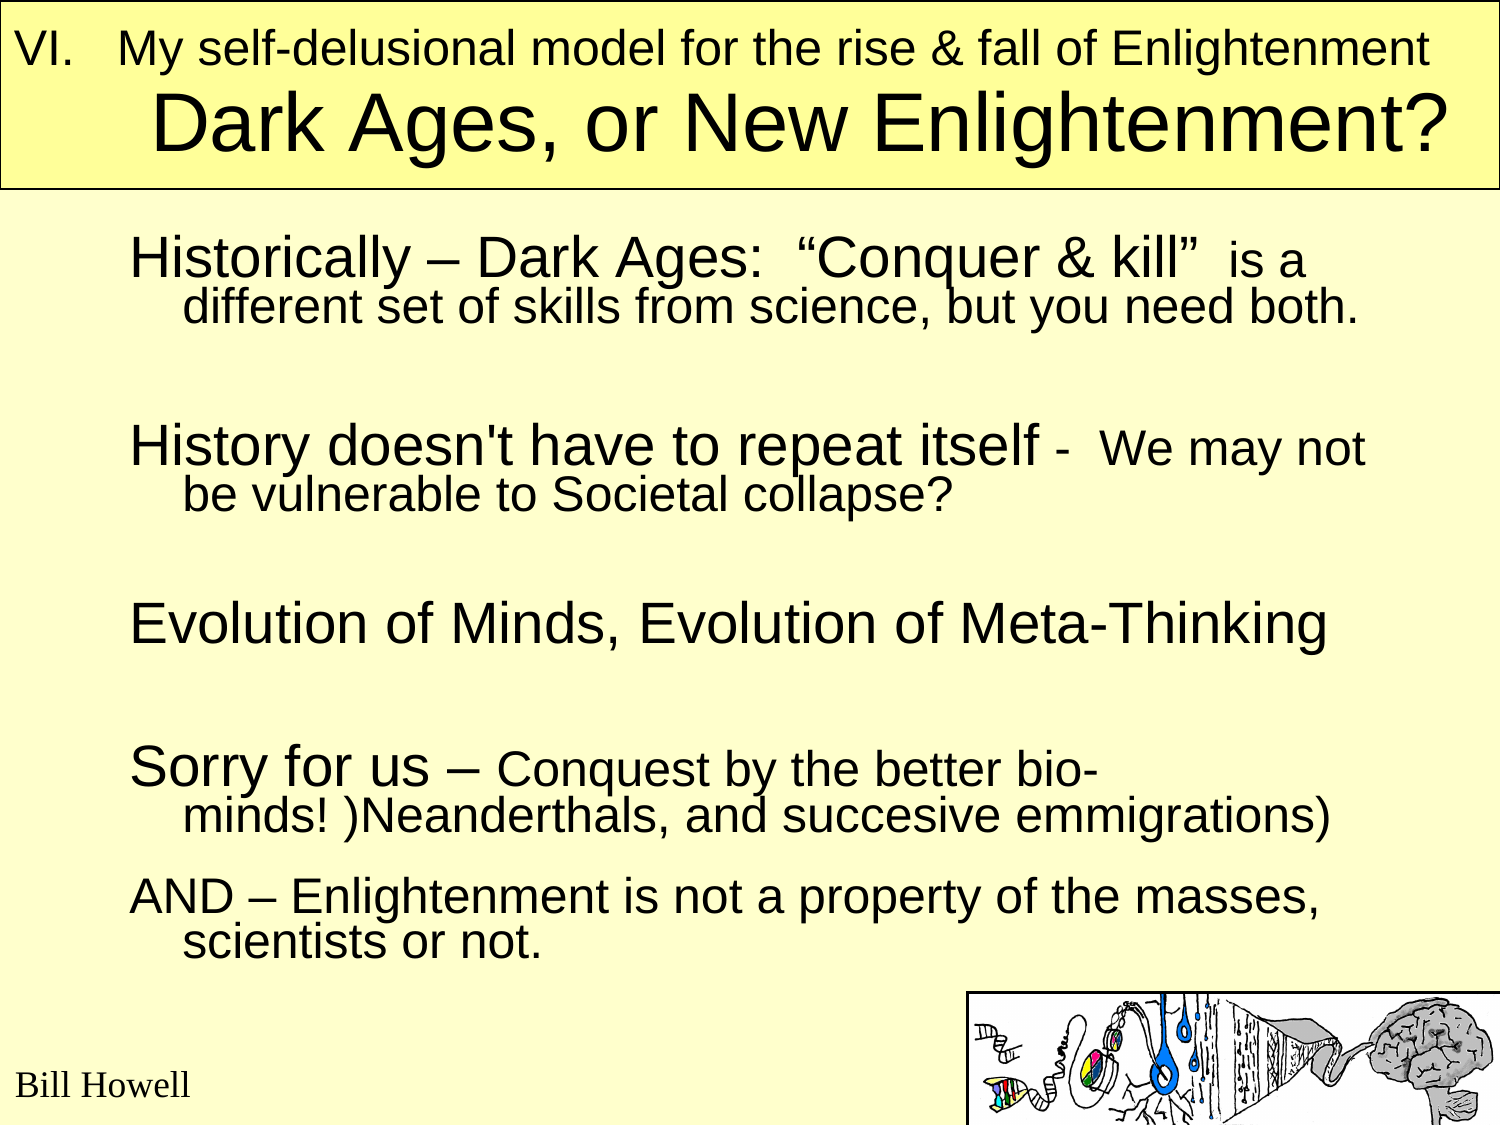

# VI. My self-delusional model for the rise & fall of Enlightenment Dark Ages, or New Enlightenment?
Historically – Dark Ages: “Conquer & kill” is a different set of skills from science, but you need both.
History doesn't have to repeat itself - We may not be vulnerable to Societal collapse?
Evolution of Minds, Evolution of Meta-Thinking
Sorry for us – Conquest by the better bio-minds! )Neanderthals, and succesive emmigrations)
AND – Enlightenment is not a property of the masses, scientists or not.
Bill Howell